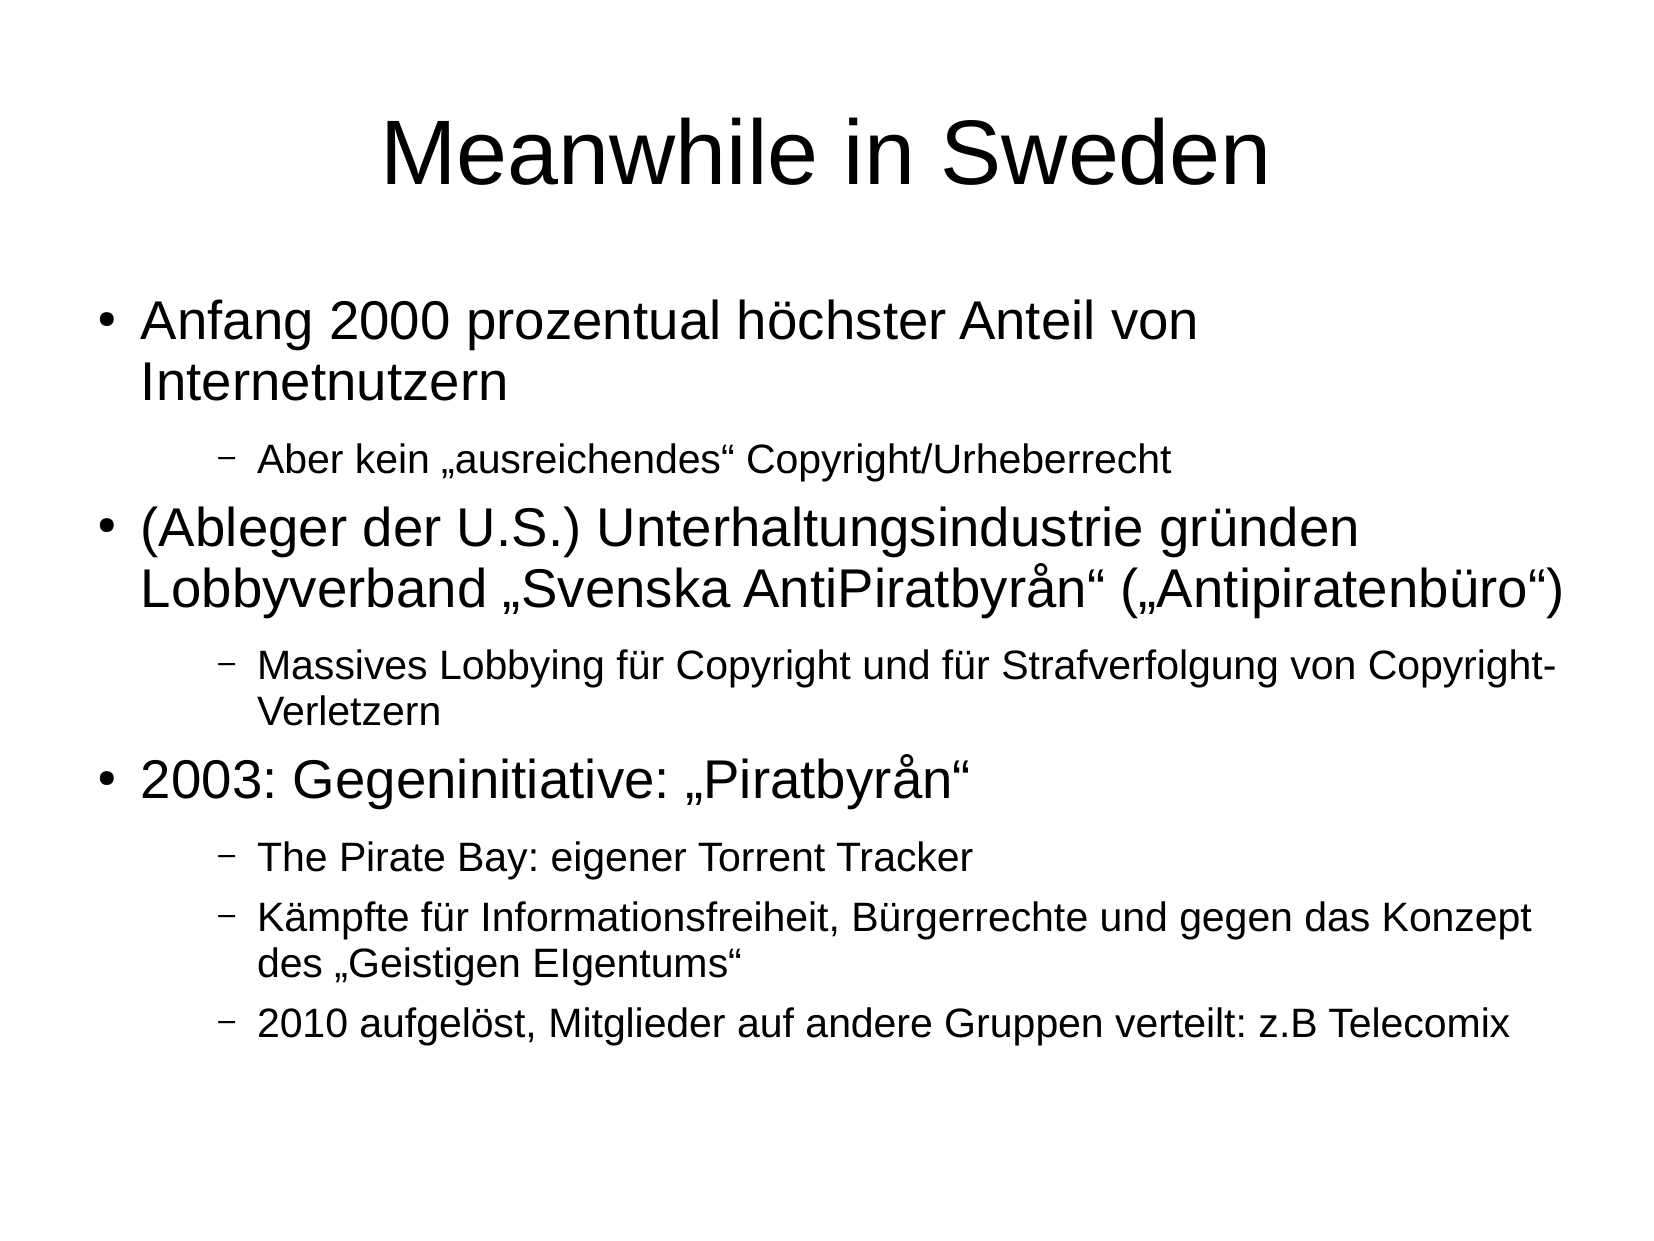

# Meanwhile in Sweden
Anfang 2000 prozentual höchster Anteil von Internetnutzern
Aber kein „ausreichendes“ Copyright/Urheberrecht
(Ableger der U.S.) Unterhaltungsindustrie gründen Lobbyverband „Svenska AntiPiratbyrån“ („Antipiratenbüro“)
Massives Lobbying für Copyright und für Strafverfolgung von Copyright-Verletzern
2003: Gegeninitiative: „Piratbyrån“
The Pirate Bay: eigener Torrent Tracker
Kämpfte für Informationsfreiheit, Bürgerrechte und gegen das Konzept des „Geistigen EIgentums“
2010 aufgelöst, Mitglieder auf andere Gruppen verteilt: z.B Telecomix